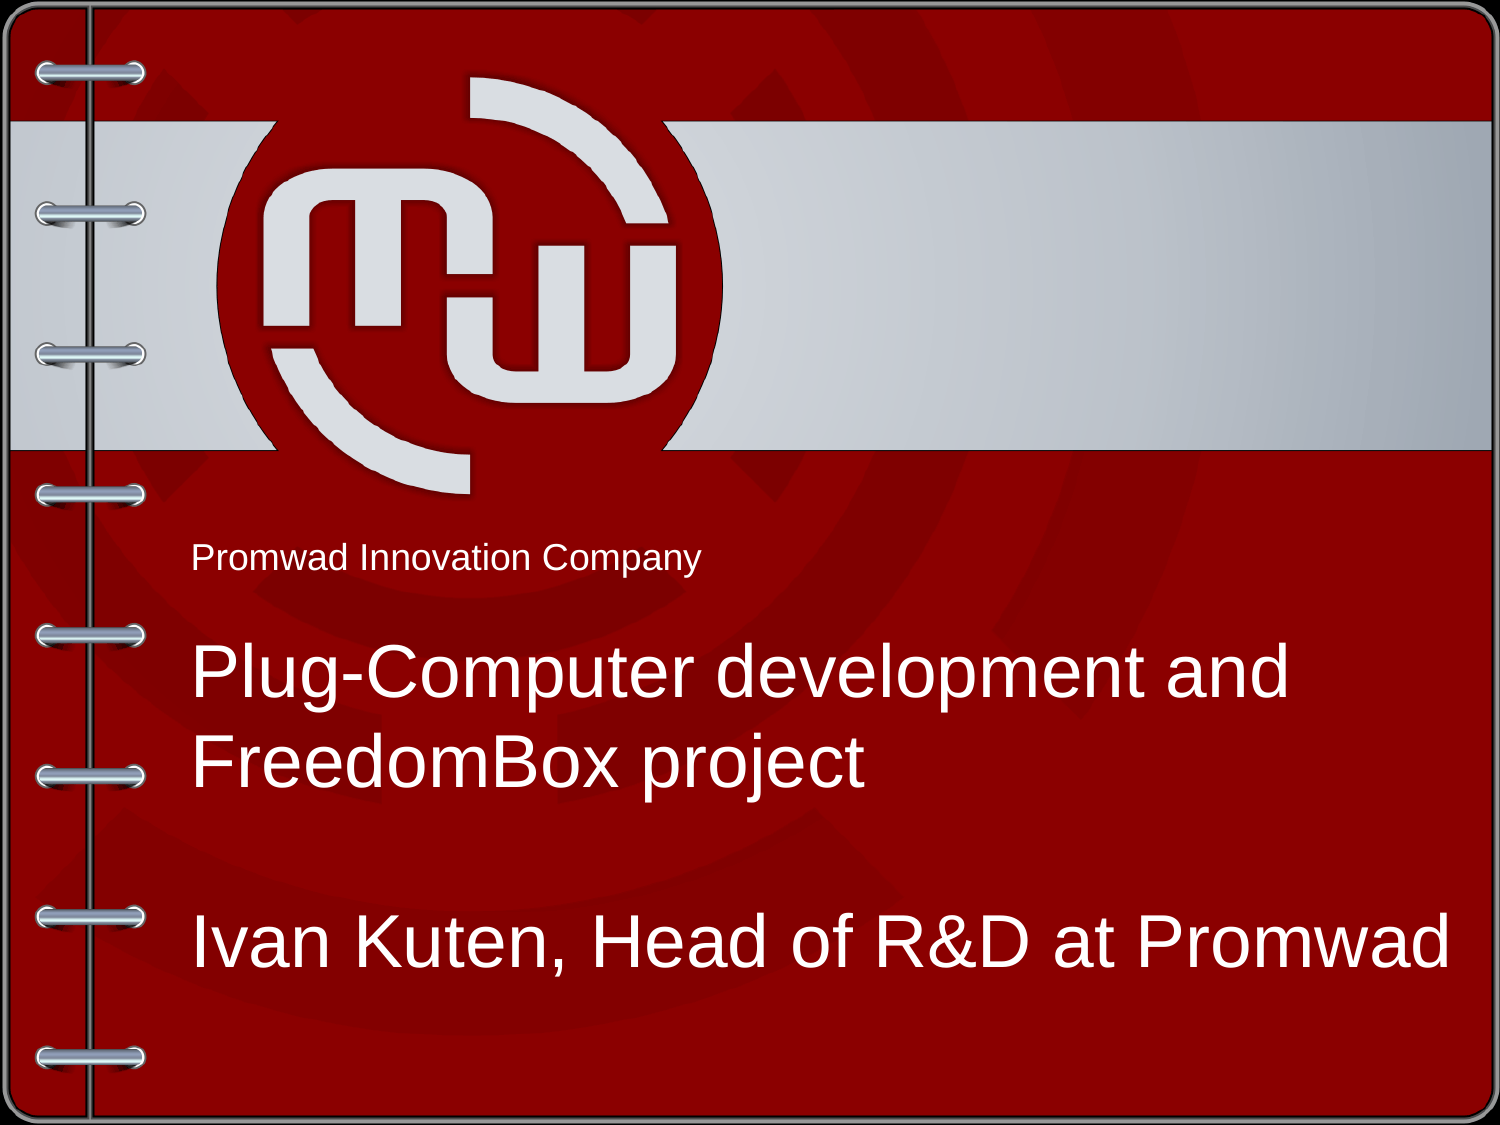

Promwad Innovation Company
Plug-Computer development and FreedomBox project
Ivan Kuten, Head of R&D at Promwad